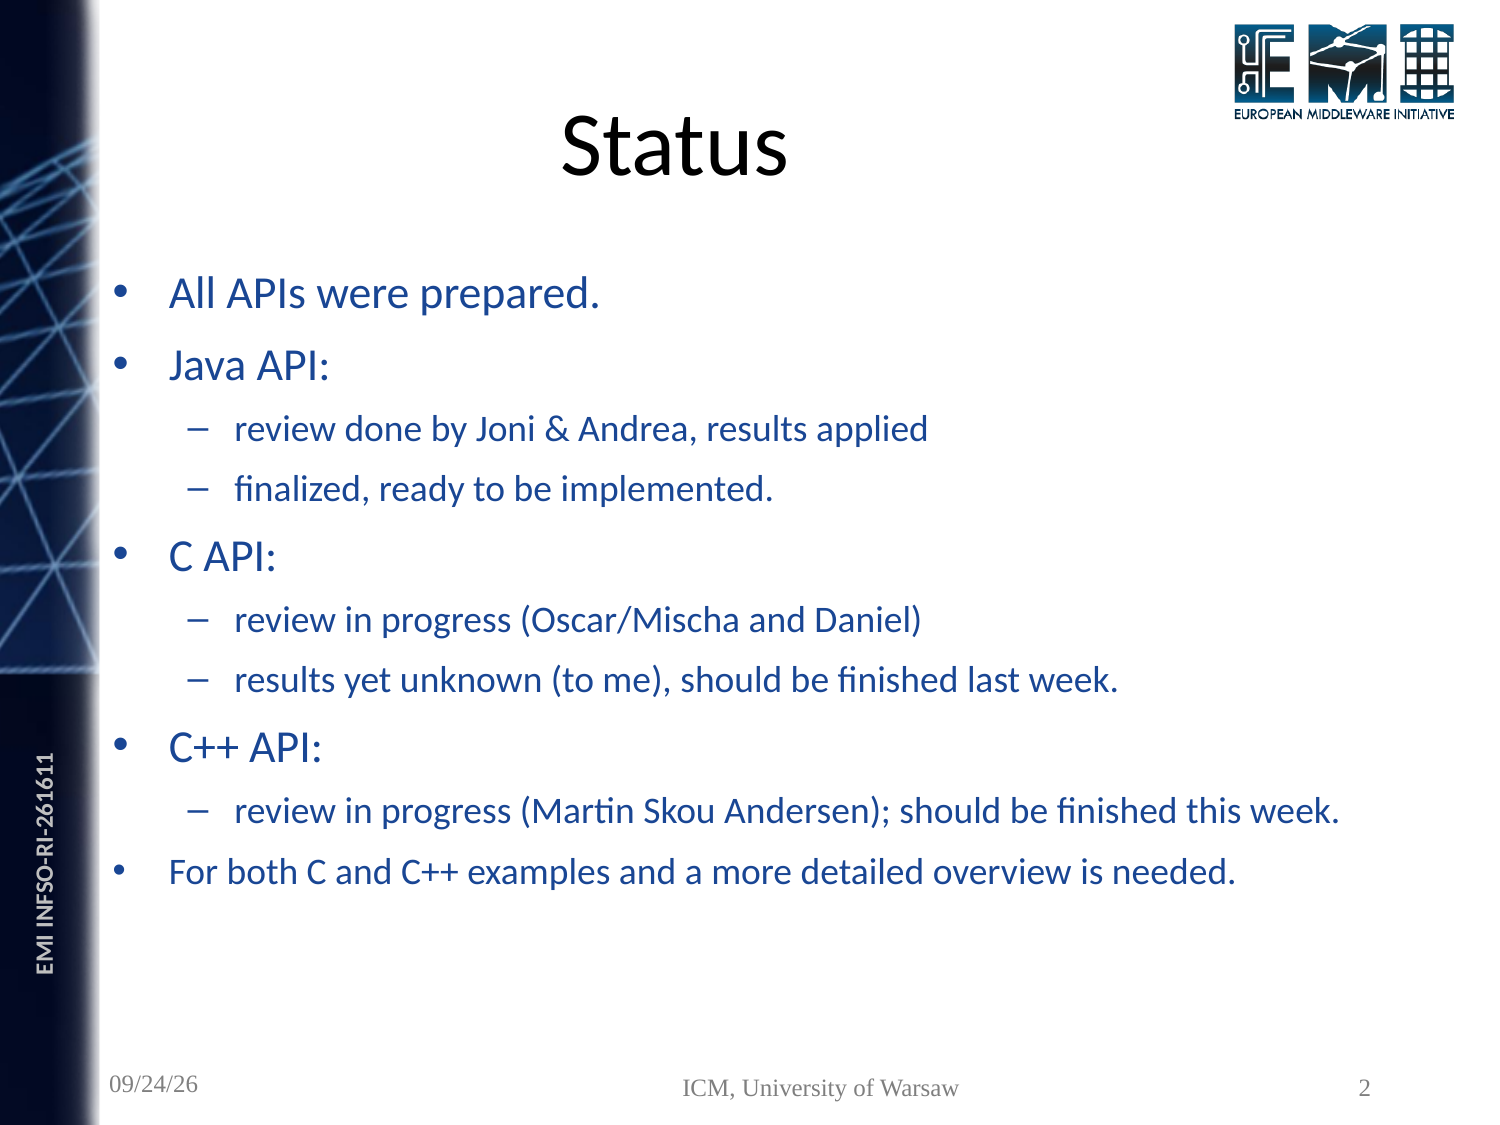

# Status
All APIs were prepared.
Java API:
review done by Joni & Andrea, results applied
finalized, ready to be implemented.
C API:
review in progress (Oscar/Mischa and Daniel)
results yet unknown (to me), should be finished last week.
C++ API:
review in progress (Martin Skou Andersen); should be finished this week.
For both C and C++ examples and a more detailed overview is needed.
2